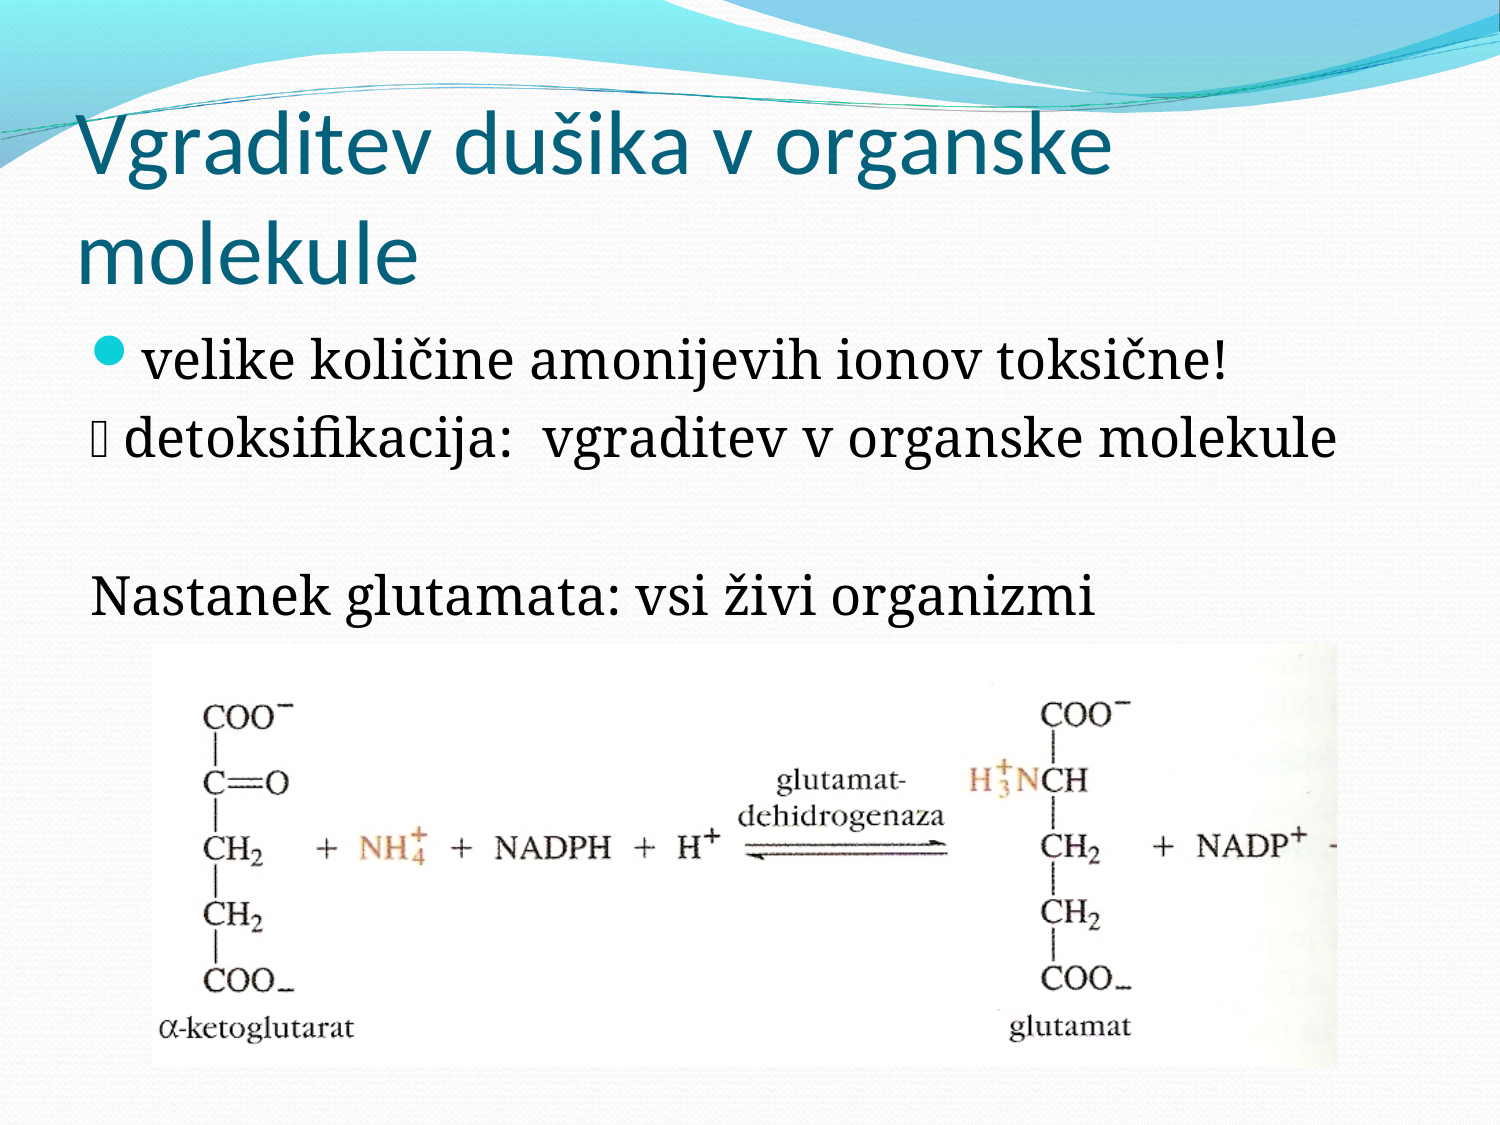

# Vgraditev dušika v organske molekule
velike količine amonijevih ionov toksične!
 detoksifikacija: vgraditev v organske molekule
Nastanek glutamata: vsi živi organizmi